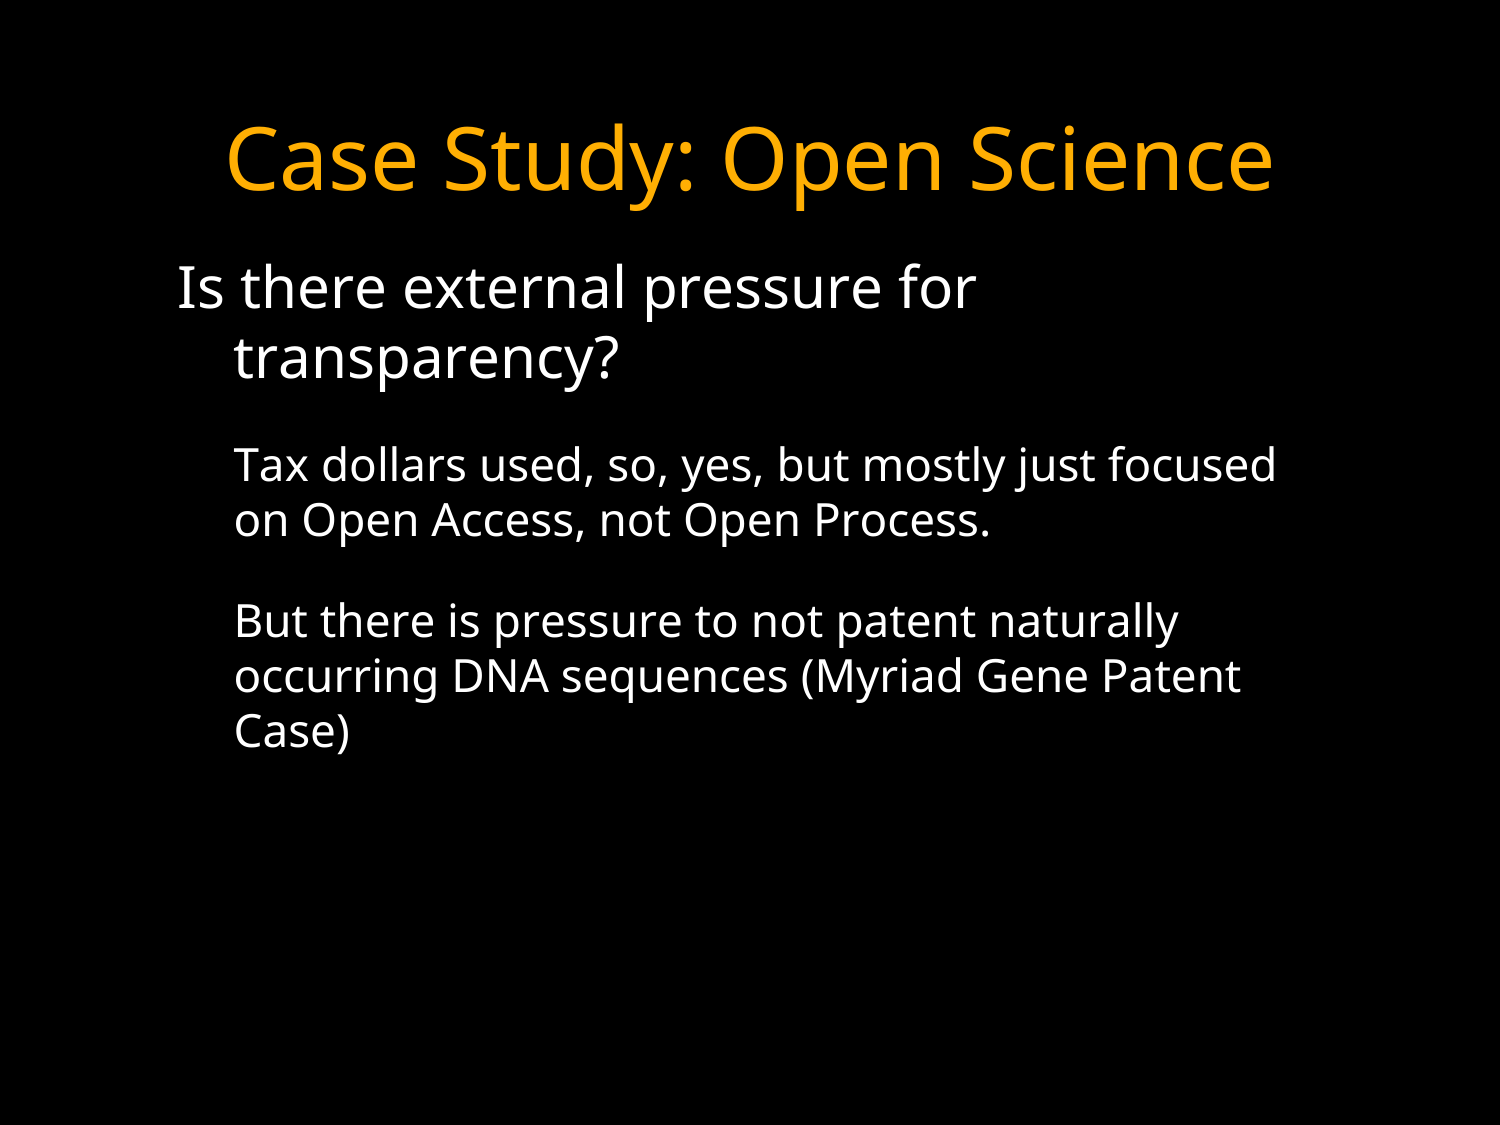

# Case Study: Open Science
Is there external pressure for transparency?
Tax dollars used, so, yes, but mostly just focused on Open Access, not Open Process.
But there is pressure to not patent naturally occurring DNA sequences (Myriad Gene Patent Case)